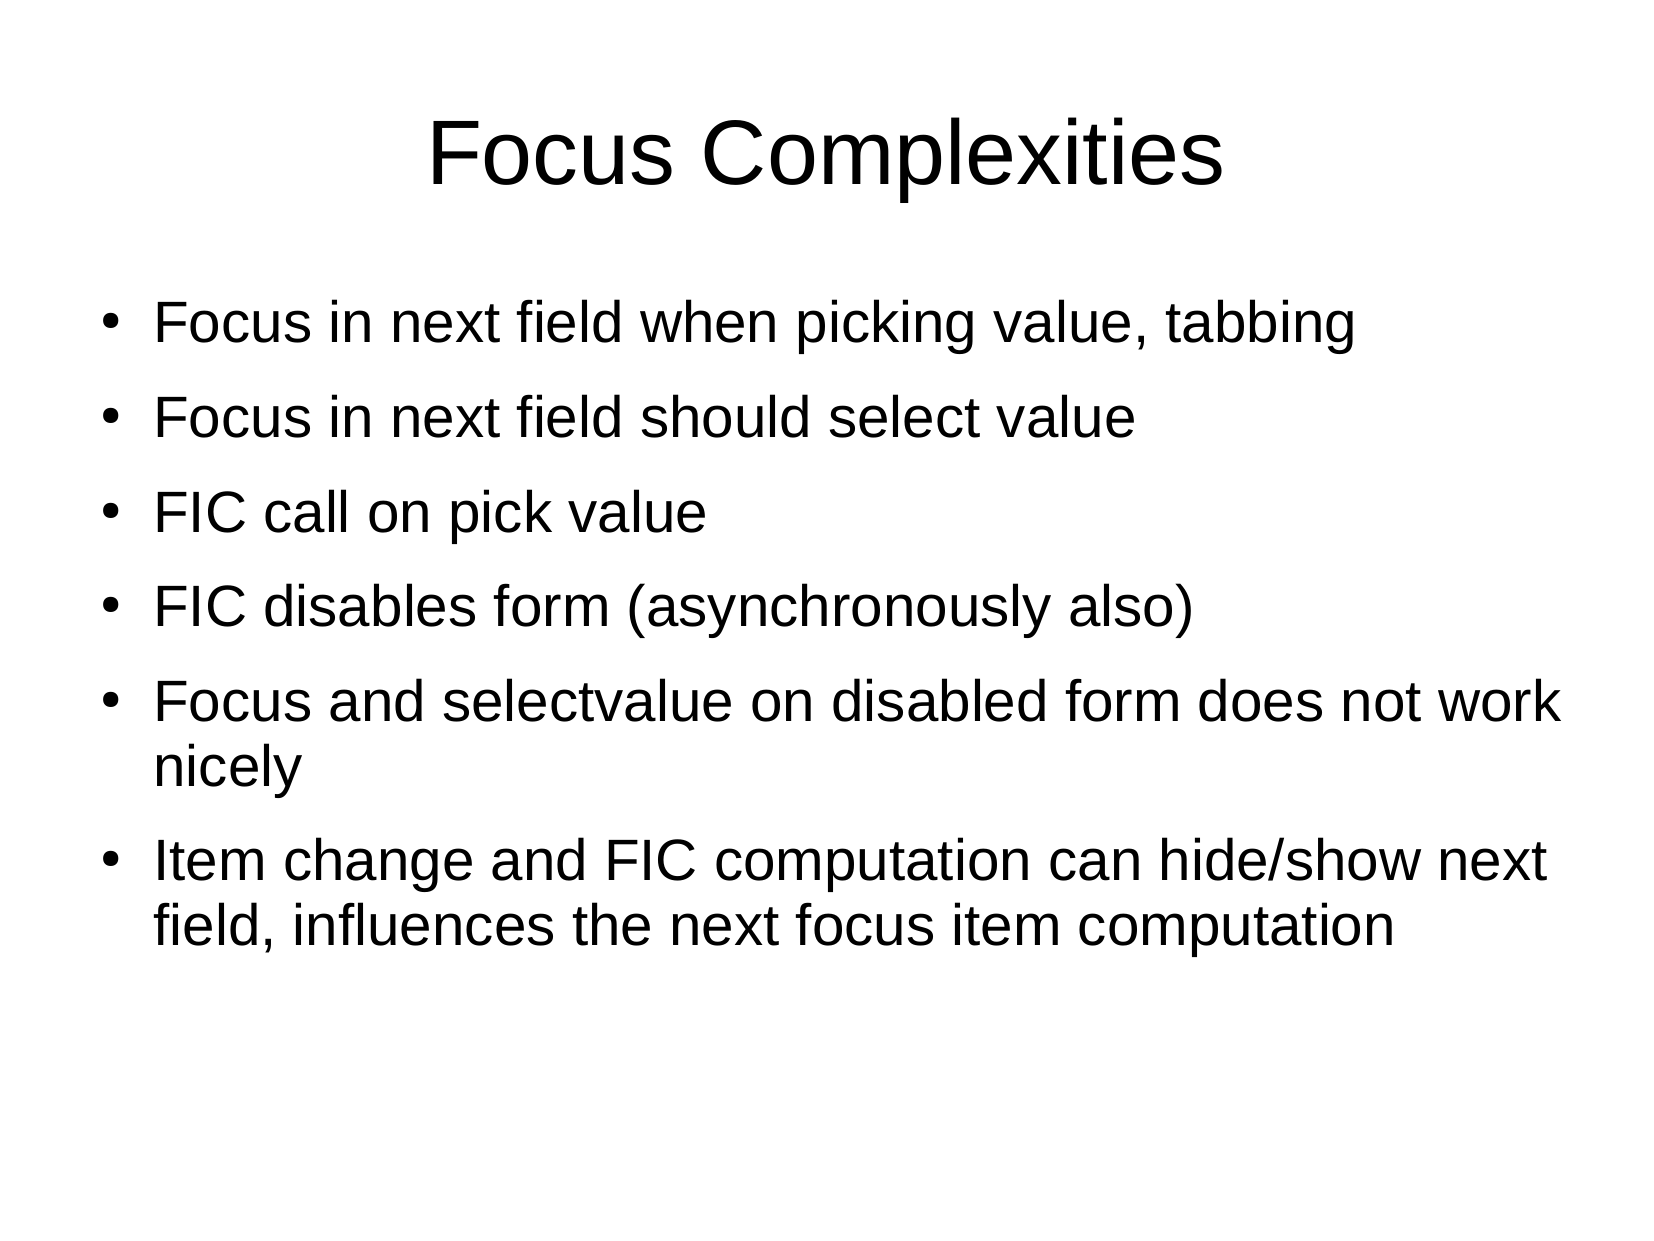

# Focus Complexities
Focus in next field when picking value, tabbing
Focus in next field should select value
FIC call on pick value
FIC disables form (asynchronously also)
Focus and selectvalue on disabled form does not work nicely
Item change and FIC computation can hide/show next field, influences the next focus item computation